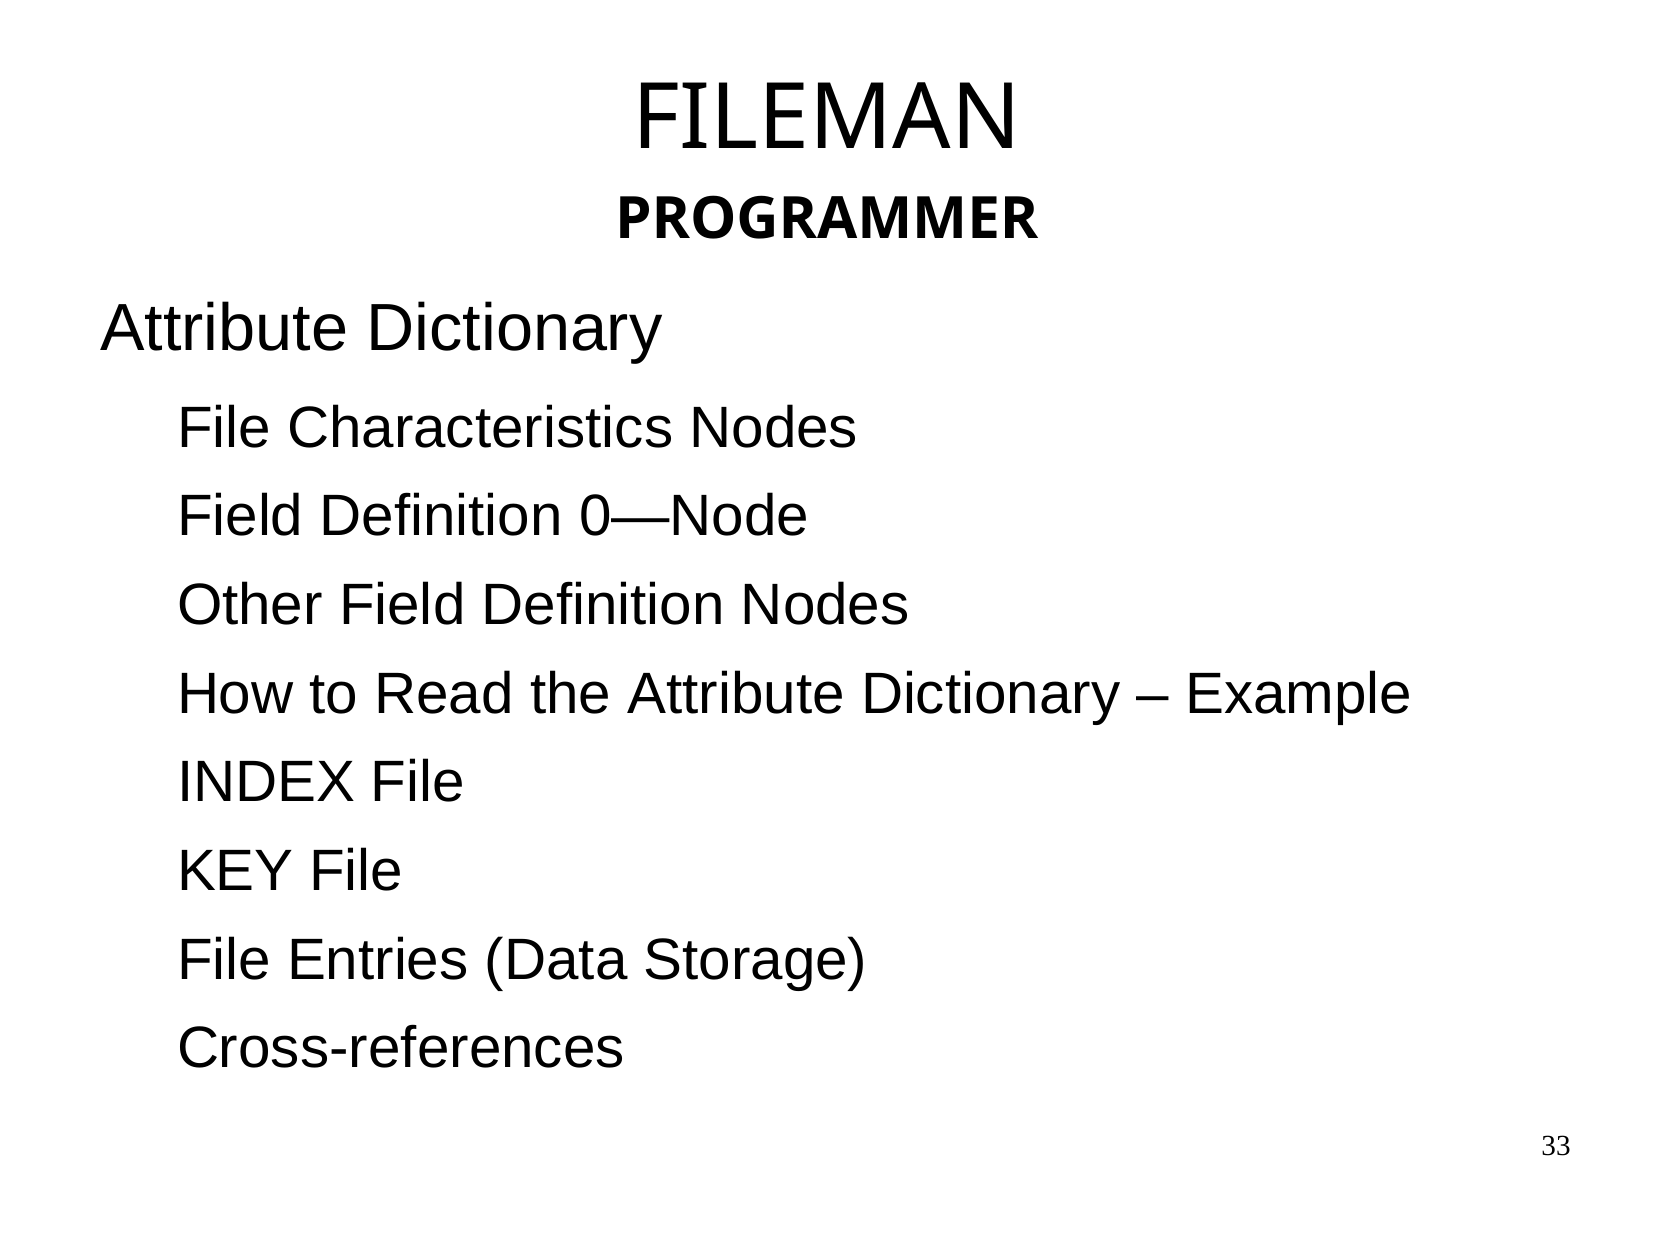

# FILEMAN PROGRAMMER
Attribute Dictionary
File Characteristics Nodes
Field Definition 0—Node
Other Field Definition Nodes
How to Read the Attribute Dictionary – Example
INDEX File
KEY File
File Entries (Data Storage)
Cross-references
33